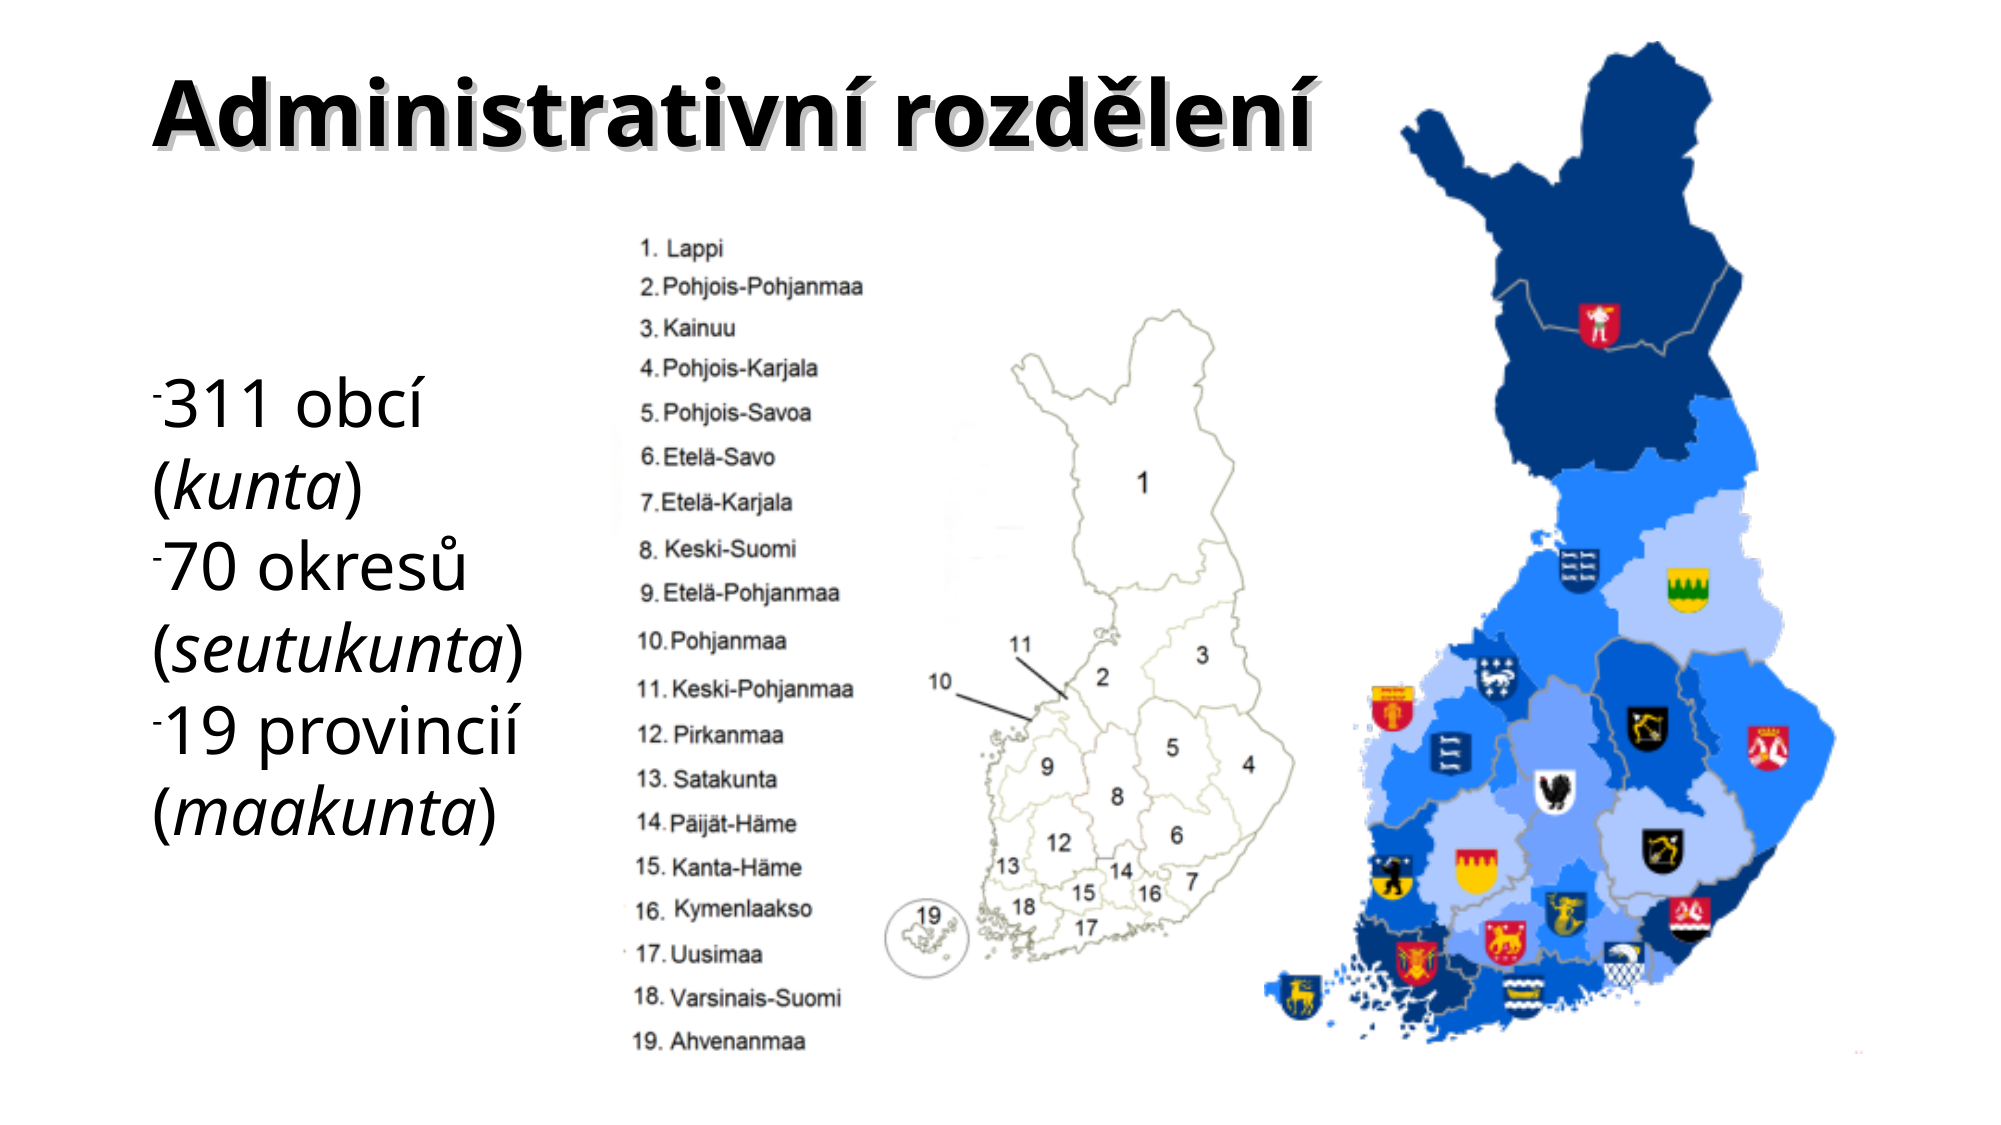

# Administrativní rozdělení
311 obcí (kunta)
70 okresů (seutukunta)
19 provincií (maakunta)